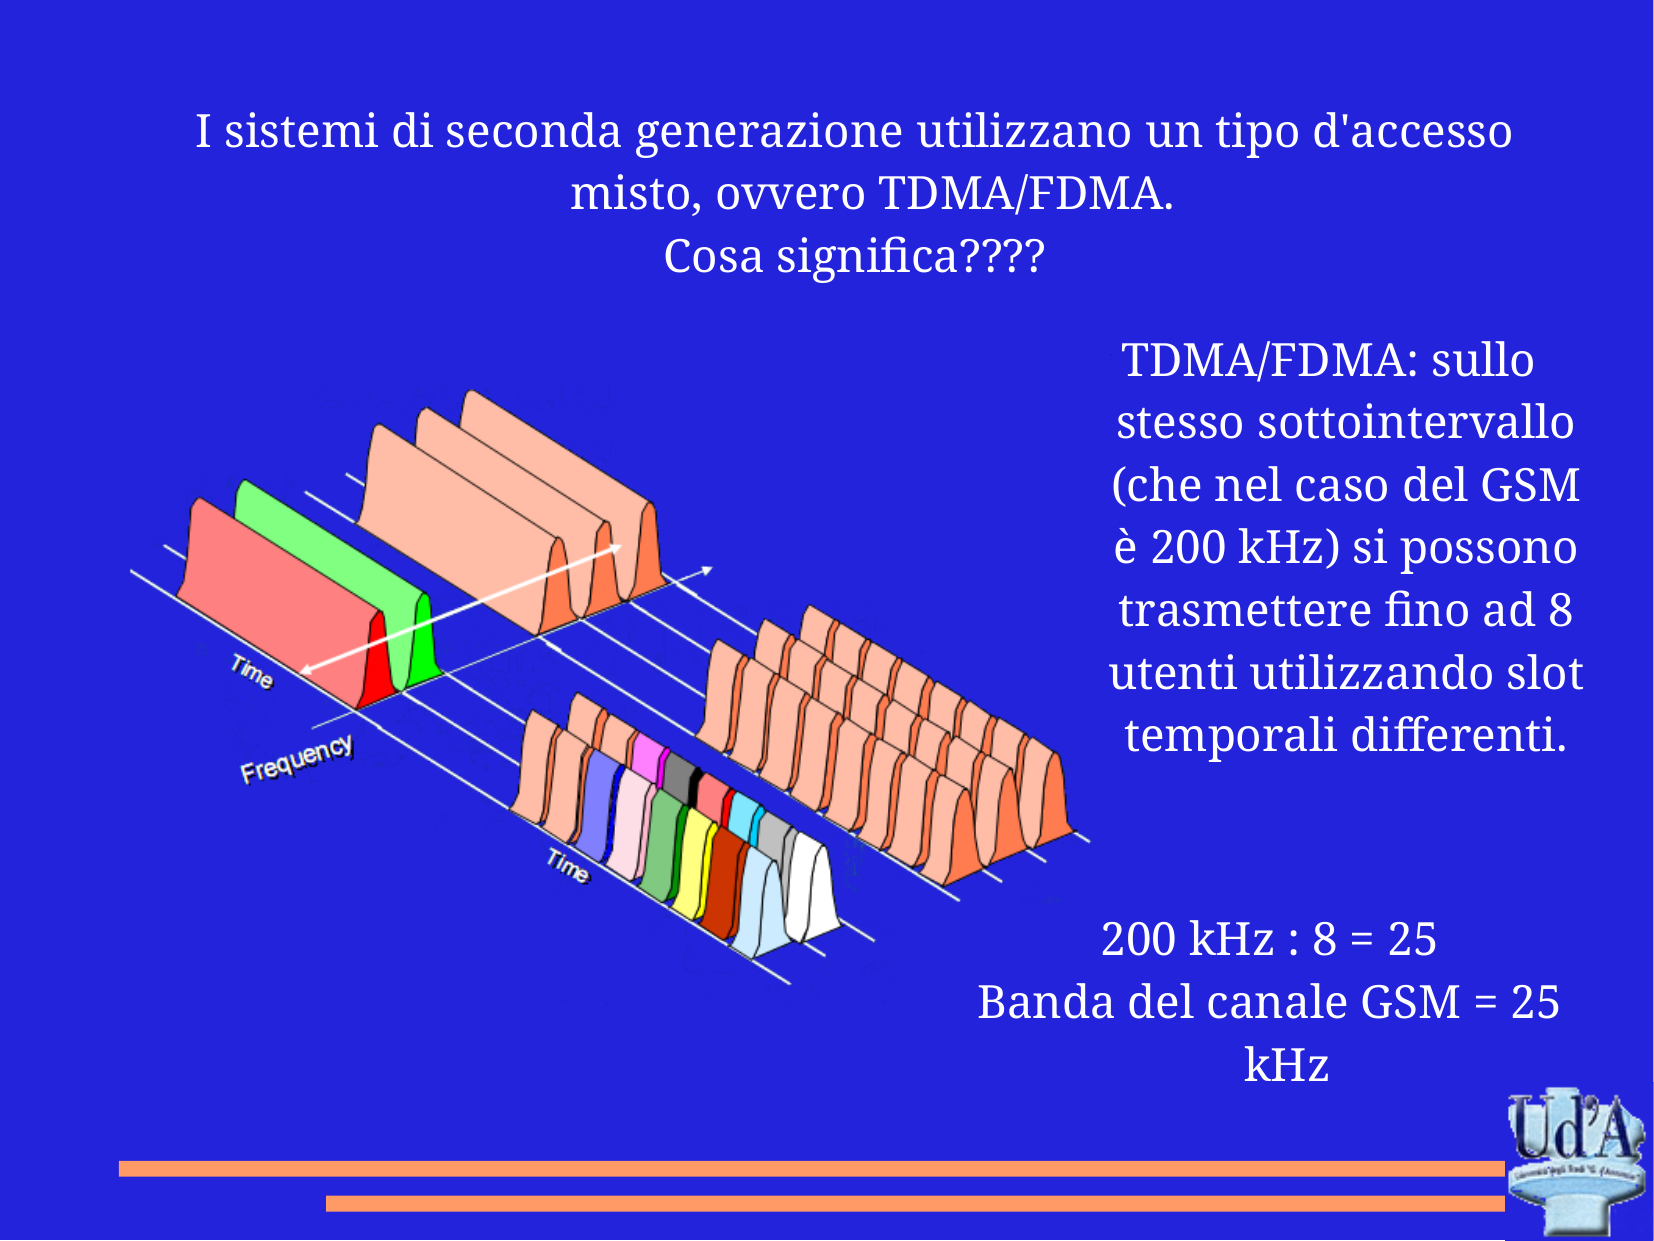

# I sistemi di seconda generazione utilizzano un tipo d'accesso misto, ovvero TDMA/FDMA.
Cosa significa????
TDMA/FDMA: sullo stesso sottointervallo (che nel caso del GSM è 200 kHz) si possono trasmettere fino ad 8 utenti utilizzando slot temporali differenti.
200 kHz : 8 = 25
Banda del canale GSM = 25 kHz